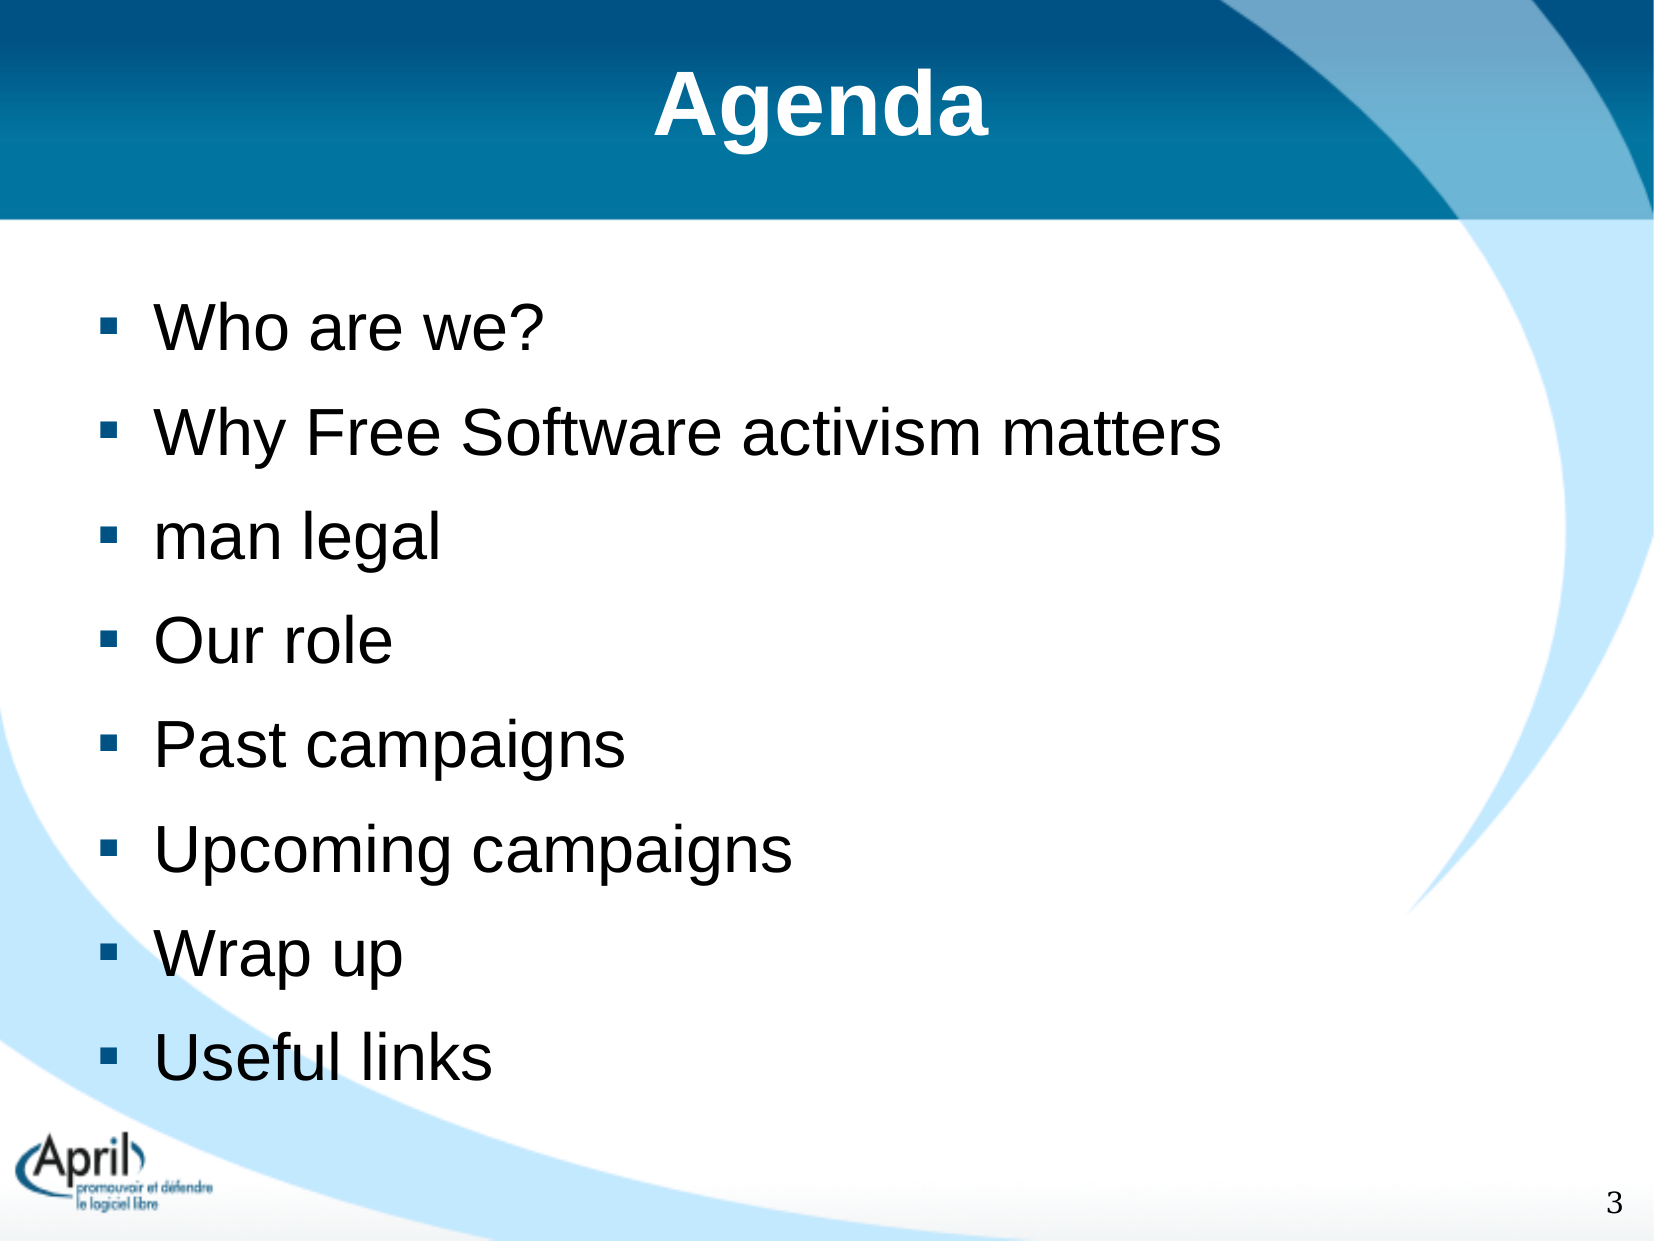

# Agenda
Who are we?
Why Free Software activism matters
man legal
Our role
Past campaigns
Upcoming campaigns
Wrap up
Useful links
3